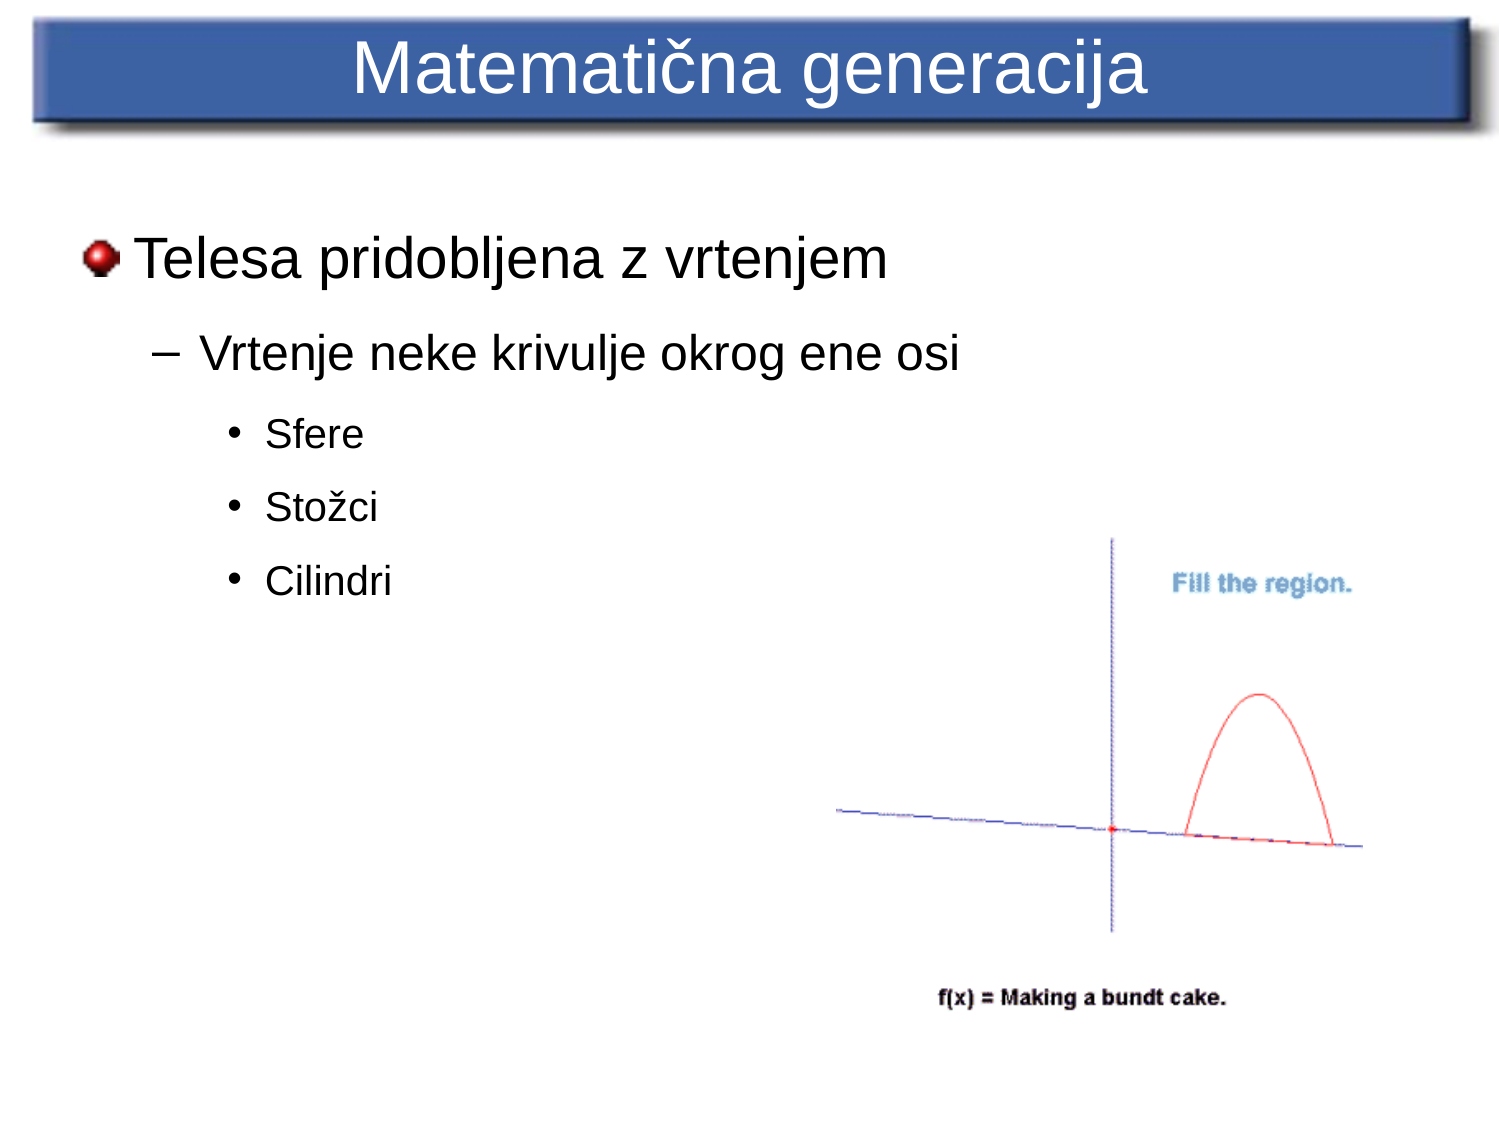

# Matematična generacija
Telesa pridobljena z vrtenjem
Vrtenje neke krivulje okrog ene osi
Sfere
Stožci
Cilindri